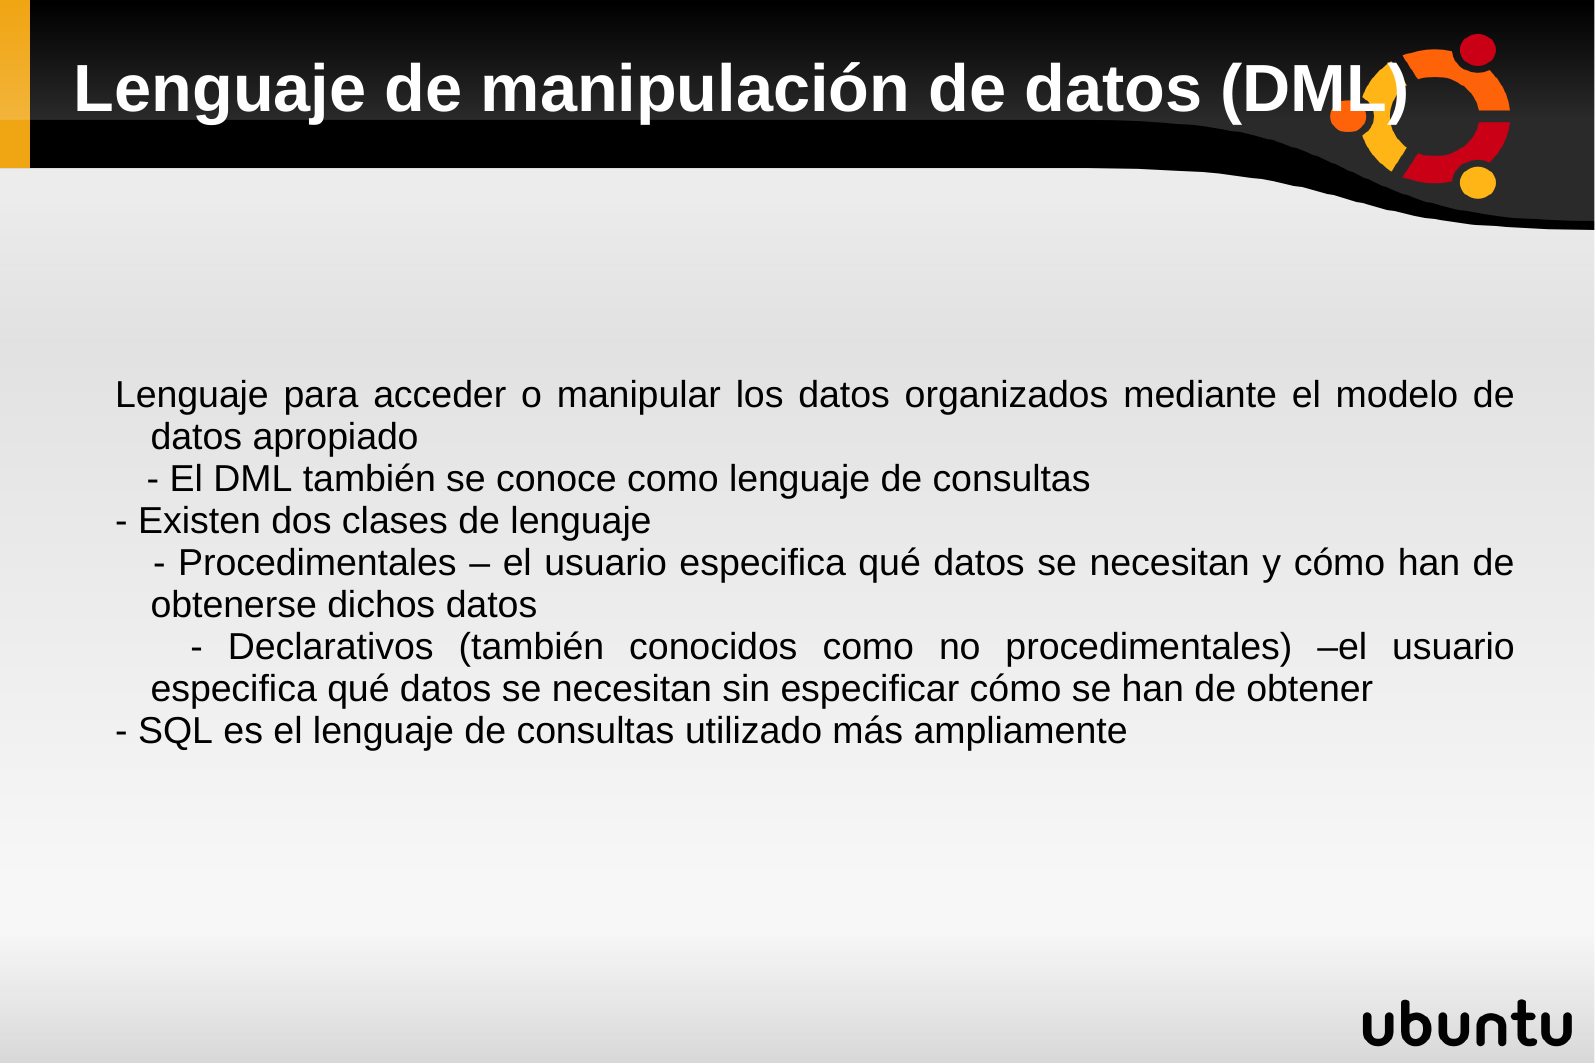

# Lenguaje de manipulación de datos (DML)
Lenguaje para acceder o manipular los datos organizados mediante el modelo de datos apropiado
 - El DML también se conoce como lenguaje de consultas
- Existen dos clases de lenguaje
 - Procedimentales – el usuario especifica qué datos se necesitan y cómo han de obtenerse dichos datos
 - Declarativos (también conocidos como no procedimentales) –el usuario especifica qué datos se necesitan sin especificar cómo se han de obtener
- SQL es el lenguaje de consultas utilizado más ampliamente